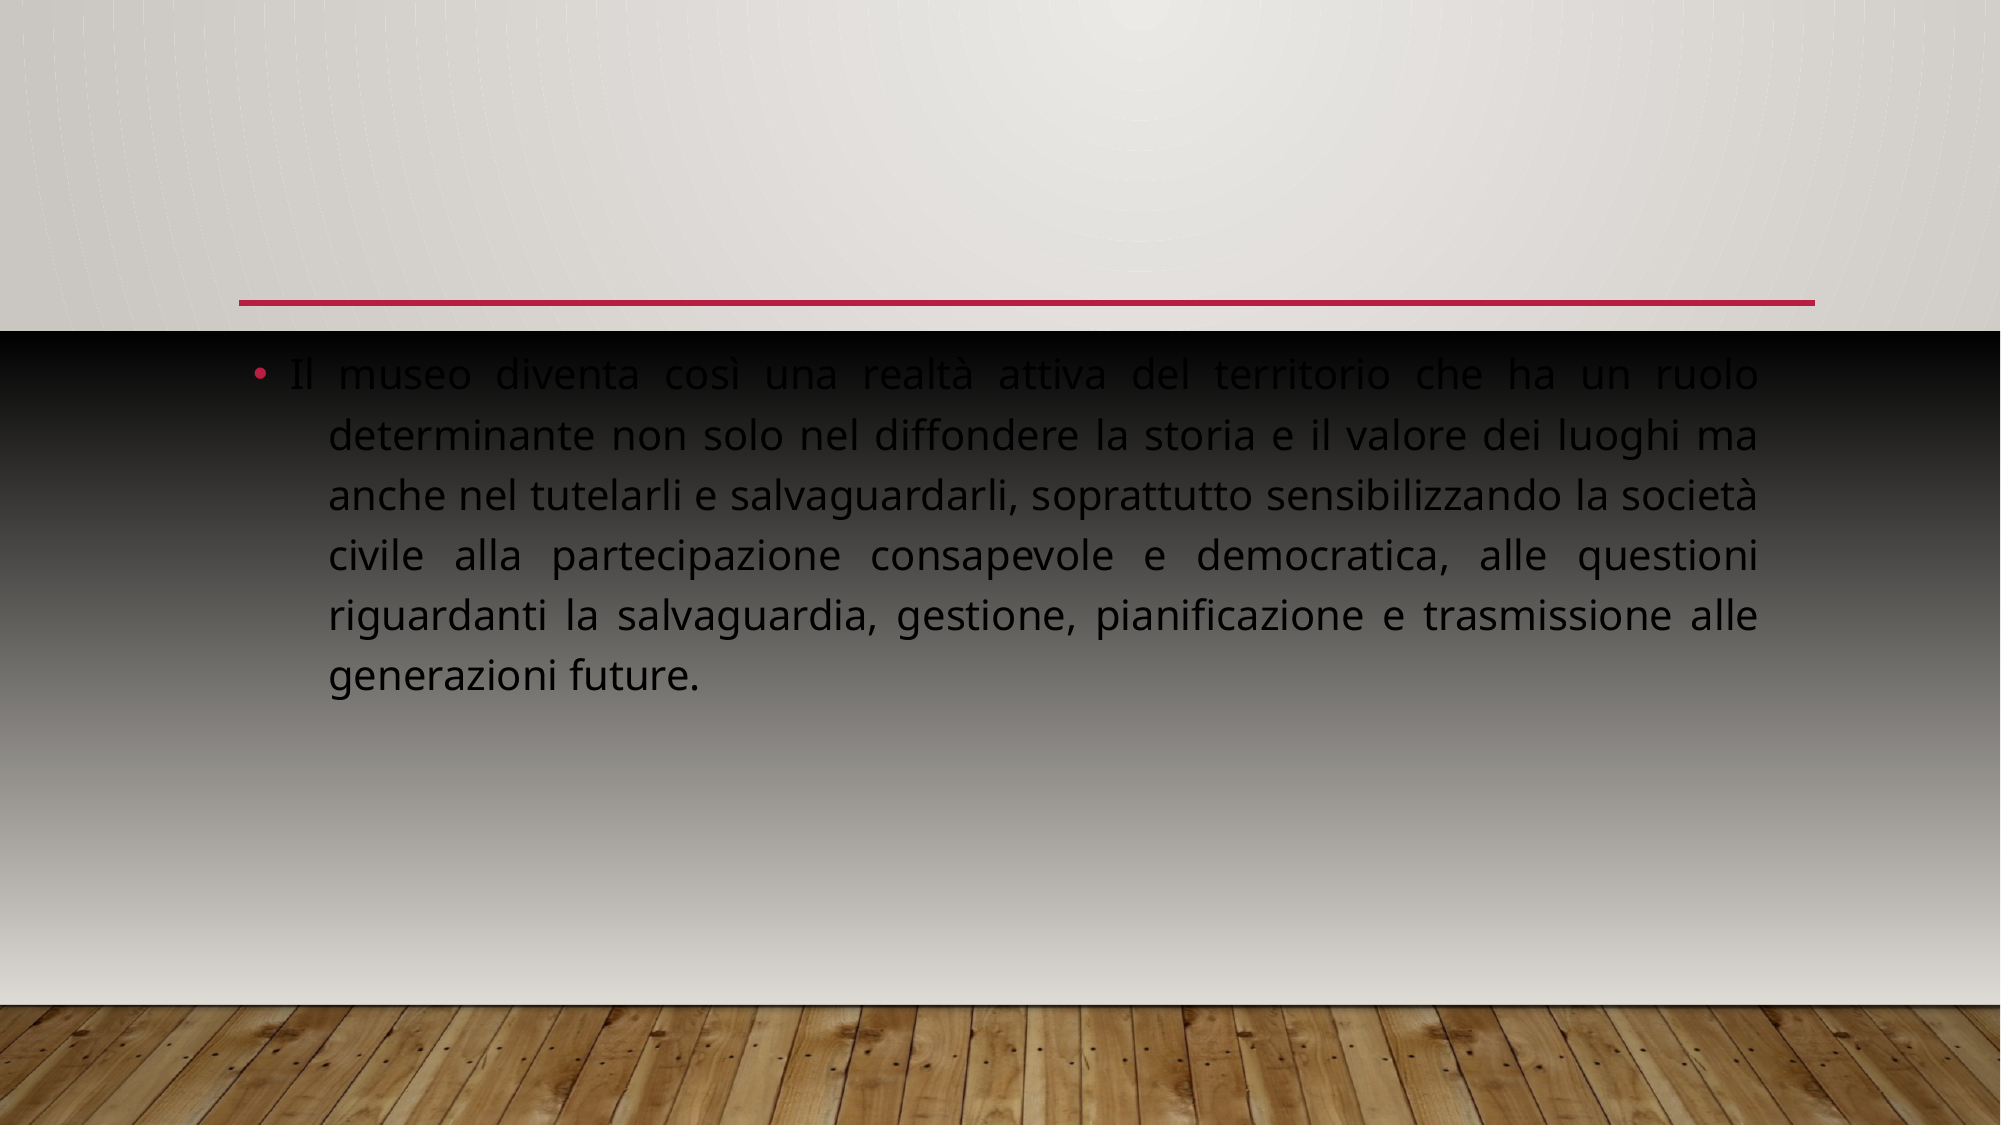

#
Il museo diventa così una realtà attiva del territorio che ha un ruolo determinante non solo nel diffondere la storia e il valore dei luoghi ma anche nel tutelarli e salvaguardarli, soprattutto sensibilizzando la società civile alla partecipazione consapevole e democratica, alle questioni riguardanti la salvaguardia, gestione, pianificazione e trasmissione alle generazioni future.